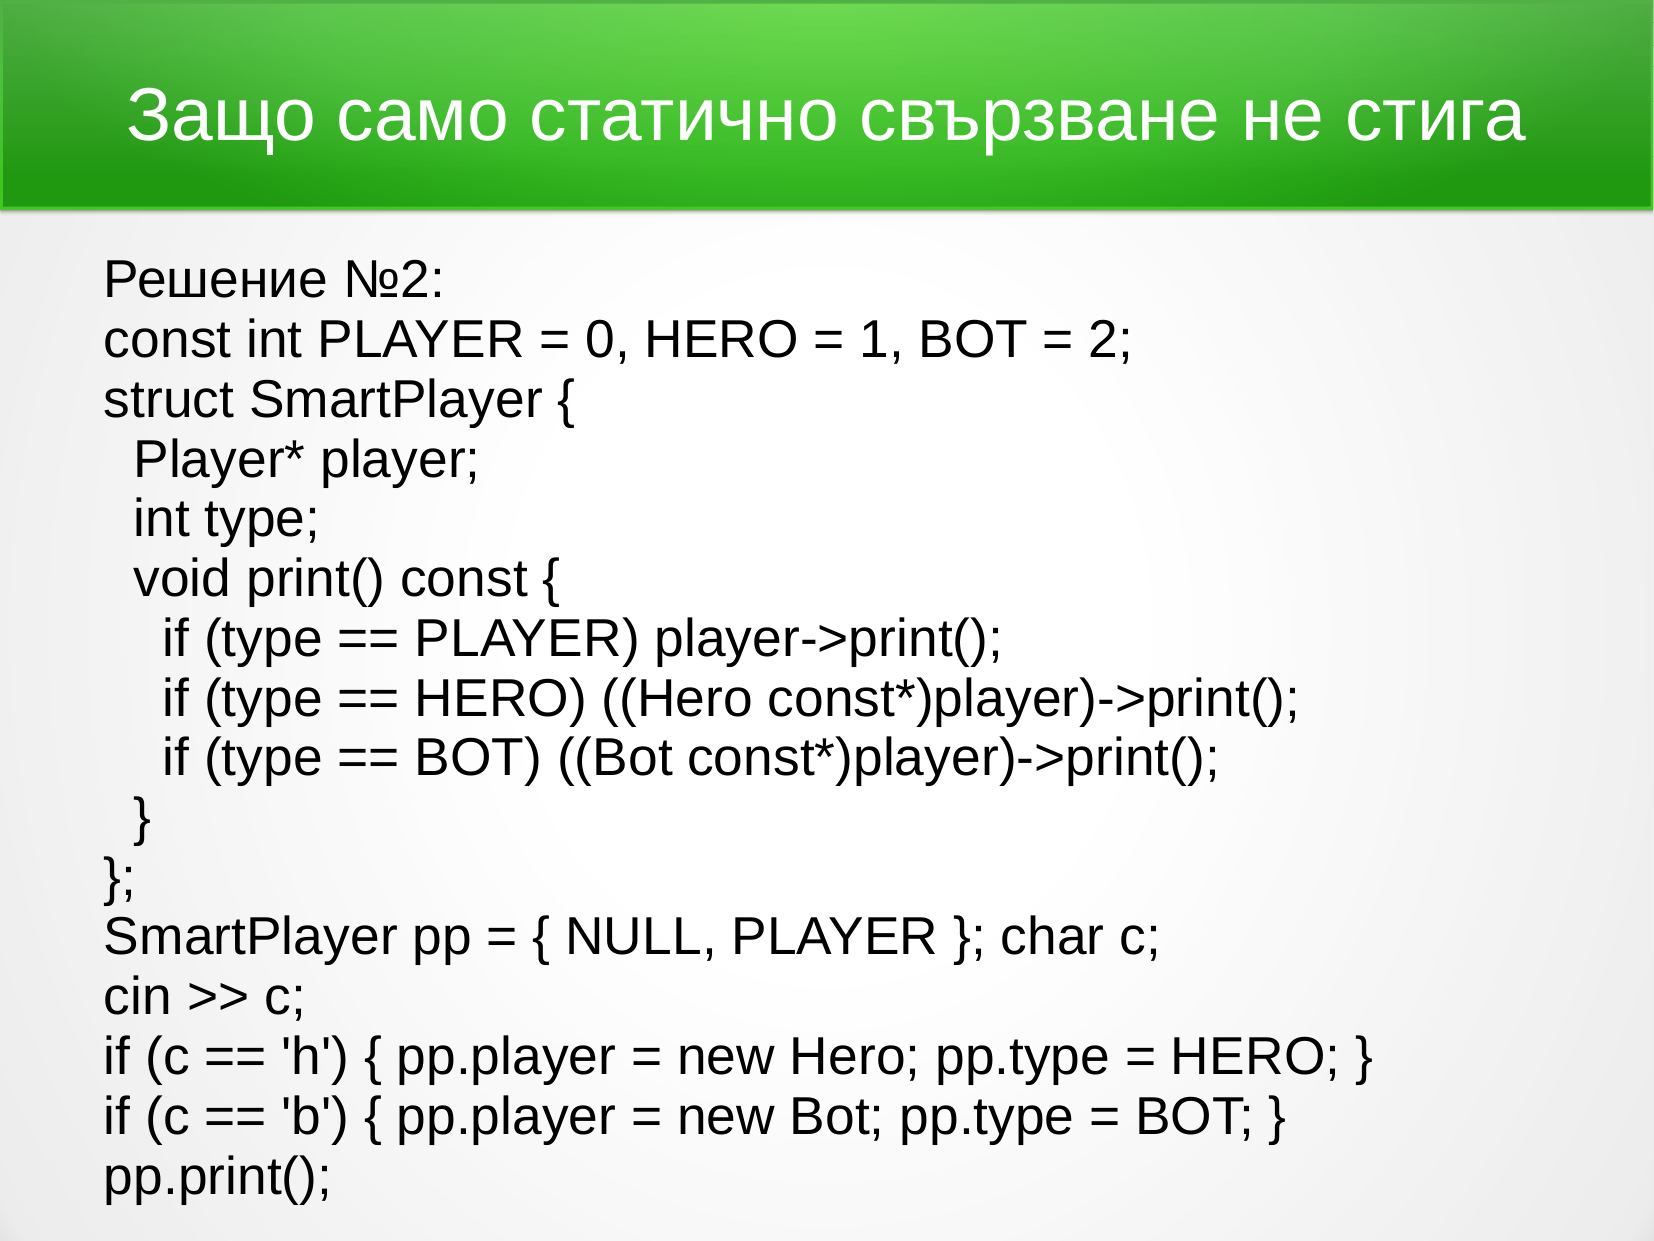

# Защо само статично свързване не стига
Решение №2:
const int PLAYER = 0, HERO = 1, BOT = 2;
struct SmartPlayer {
 Player* player;
 int type;
 void print() const {
 if (type == PLAYER) player->print();
 if (type == HERO) ((Hero const*)player)->print();
 if (type == BOT) ((Bot const*)player)->print();
 }
};
SmartPlayer pp = { NULL, PLAYER }; char c;
cin >> c;
if (c == 'h') { pp.player = new Hero; pp.type = HERO; }
if (c == 'b') { pp.player = new Bot; pp.type = BOT; }
pp.print();